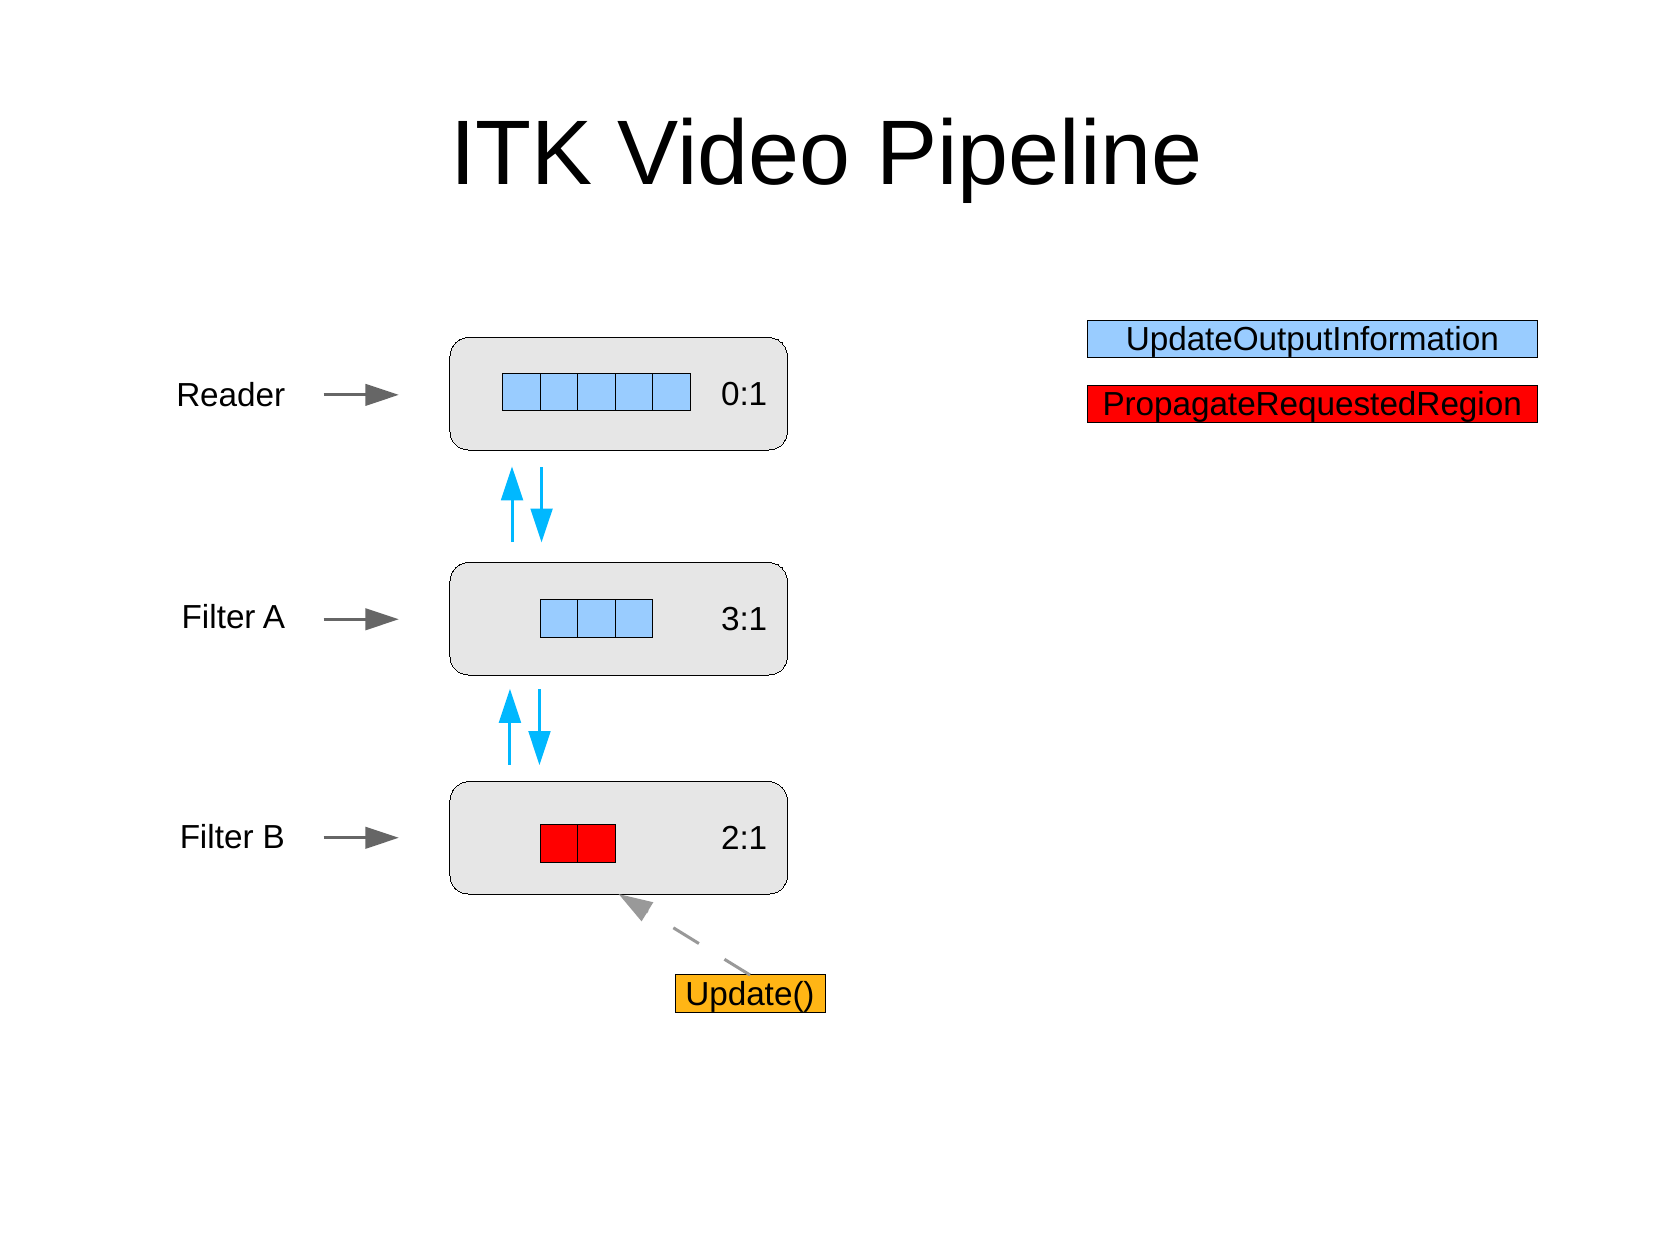

# ITK Video Pipeline
UpdateOutputInformation
0:1
Reader
PropagateRequestedRegion
3:1
Filter A
2:1
Filter B
Update()